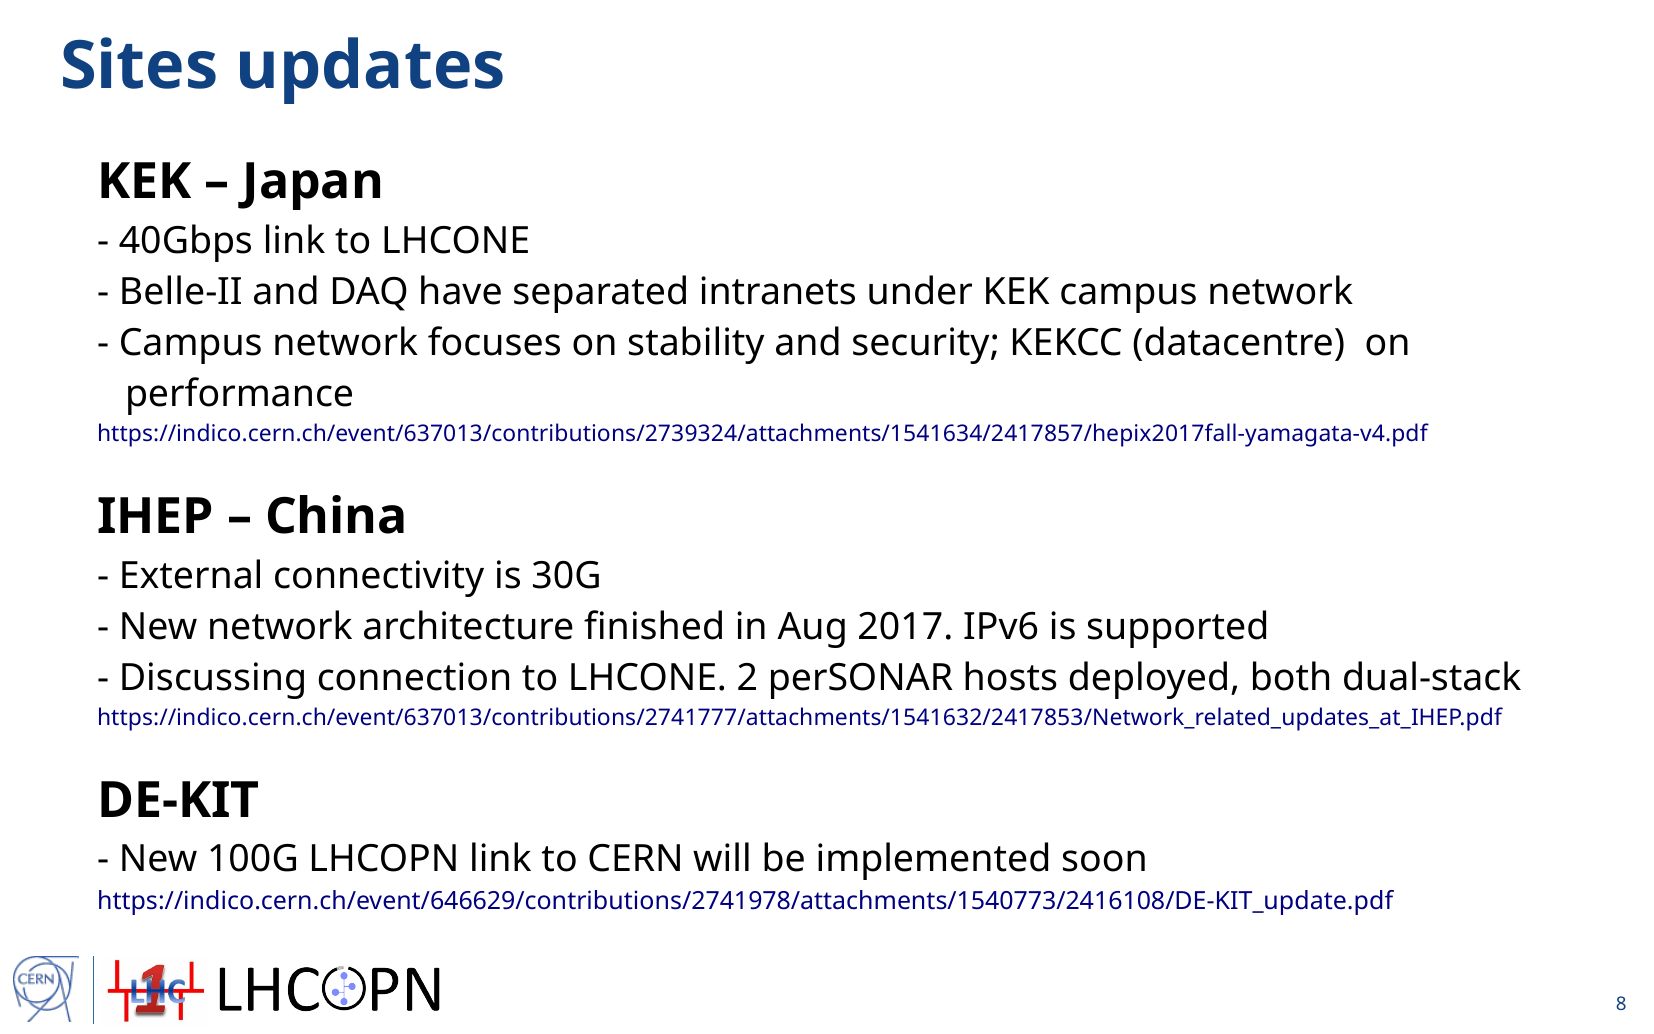

# Sites updates
KEK – Japan
- 40Gbps link to LHCONE
- Belle-II and DAQ have separated intranets under KEK campus network
- Campus network focuses on stability and security; KEKCC (datacentre) on performance
https://indico.cern.ch/event/637013/contributions/2739324/attachments/1541634/2417857/hepix2017fall-yamagata-v4.pdf
IHEP – China
- External connectivity is 30G
- New network architecture finished in Aug 2017. IPv6 is supported
- Discussing connection to LHCONE. 2 perSONAR hosts deployed, both dual-stack
https://indico.cern.ch/event/637013/contributions/2741777/attachments/1541632/2417853/Network_related_updates_at_IHEP.pdf
DE-KIT
- New 100G LHCOPN link to CERN will be implemented soon
https://indico.cern.ch/event/646629/contributions/2741978/attachments/1540773/2416108/DE-KIT_update.pdf